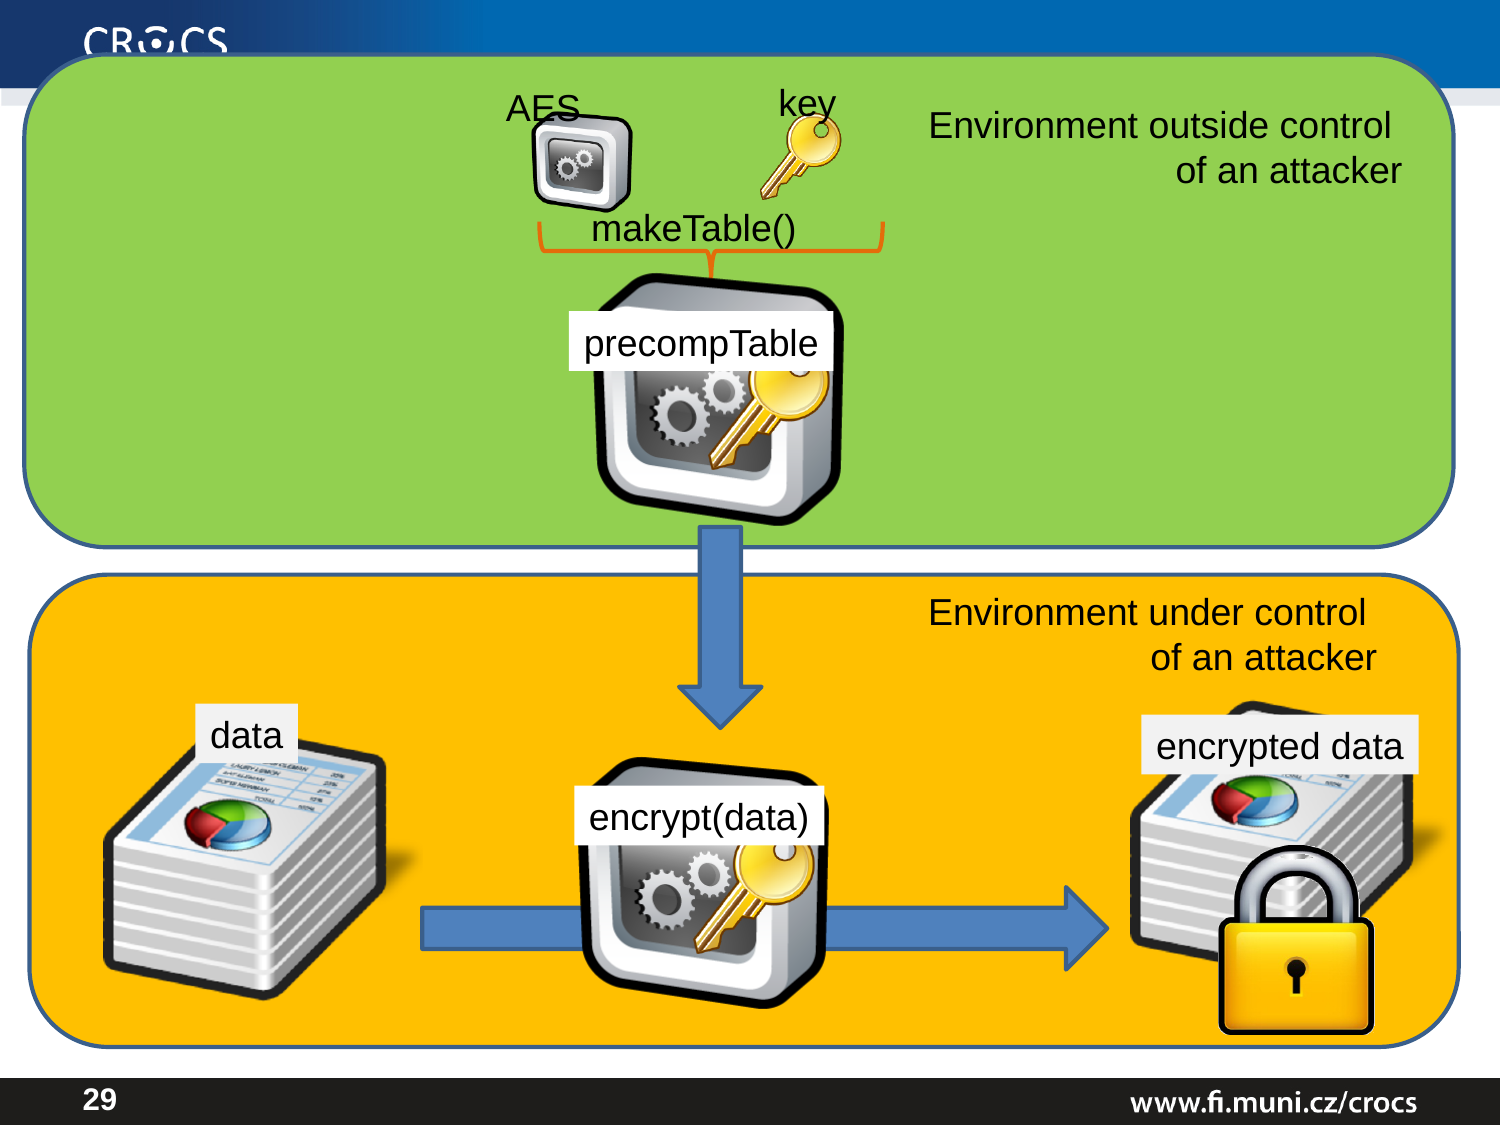

key
AES
Environment outside control
of an attacker
makeTable()
precompTable
Environment under control
of an attacker
data
encrypted data
encrypt(data)